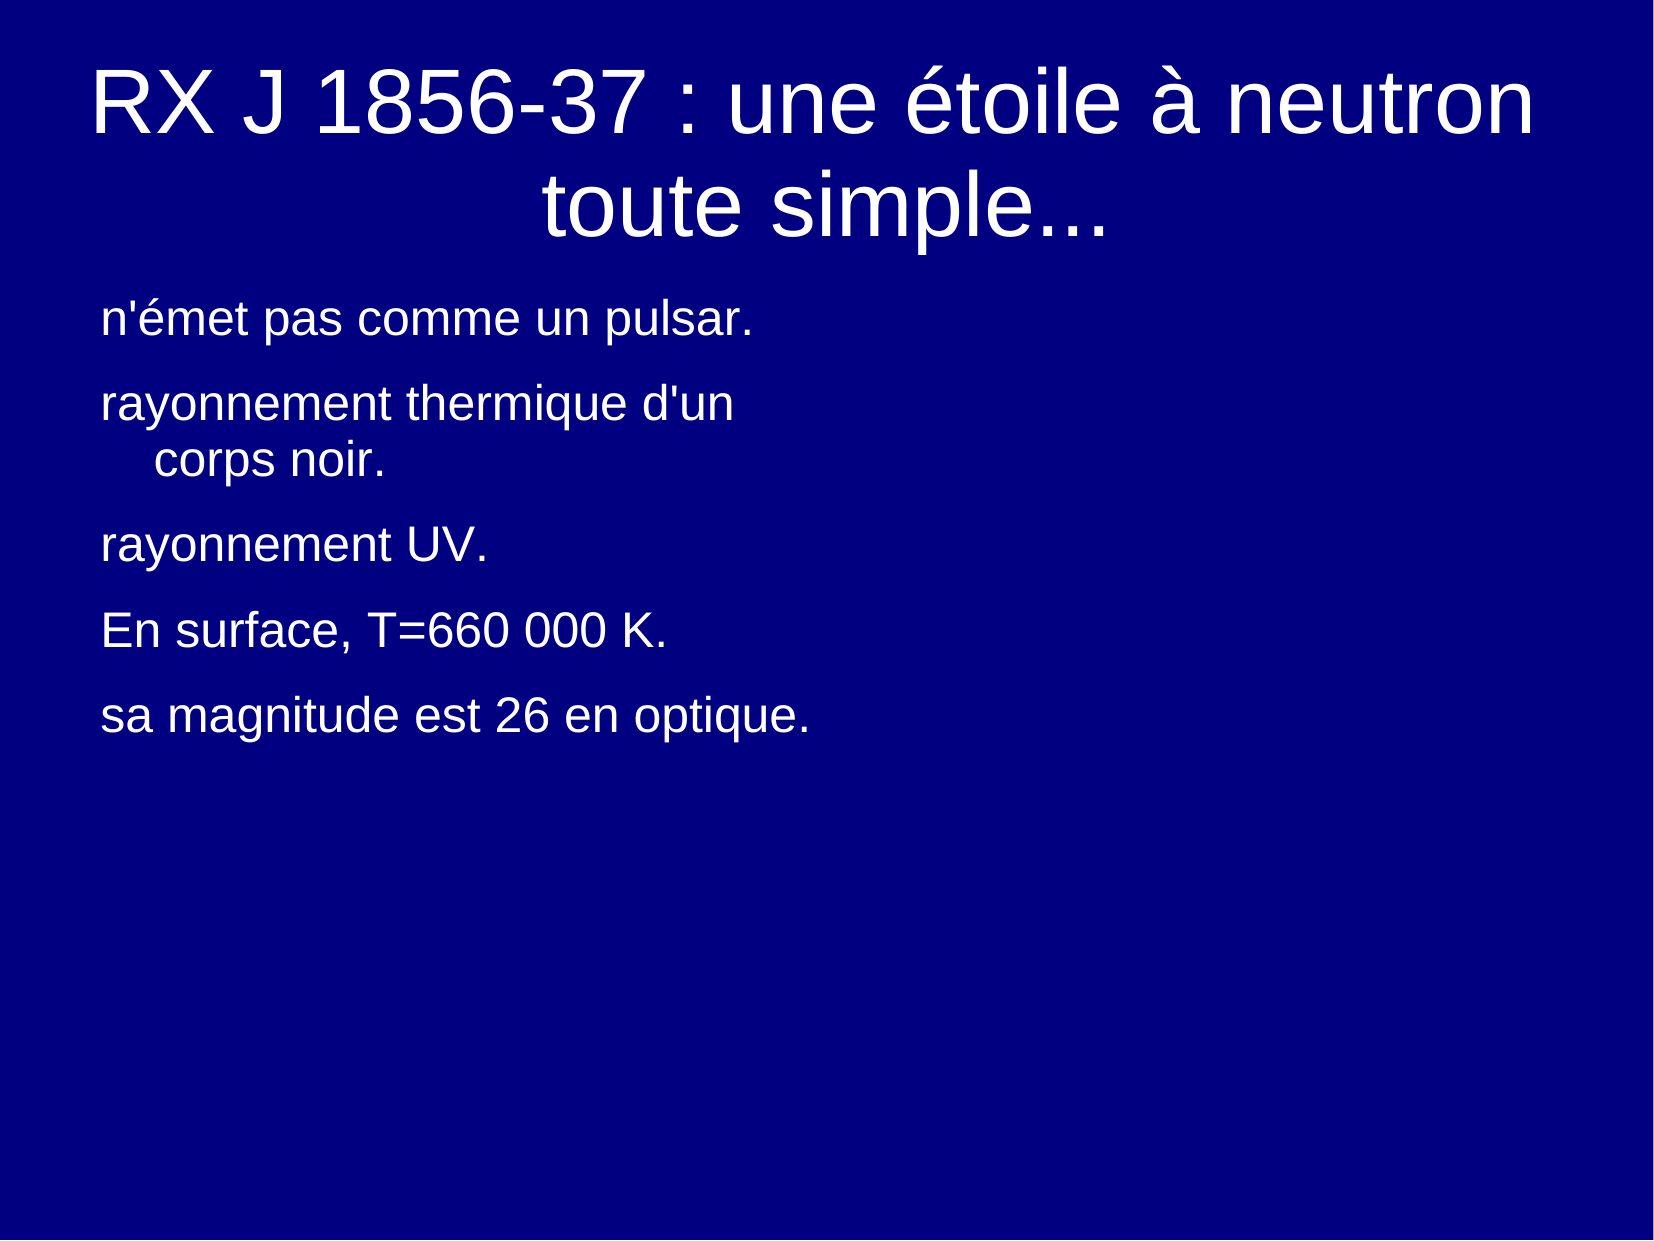

# RX J 1856-37 : une étoile à neutron toute simple...
n'émet pas comme un pulsar.
rayonnement thermique d'un corps noir.
rayonnement UV.
En surface, T=660 000 K.
sa magnitude est 26 en optique.